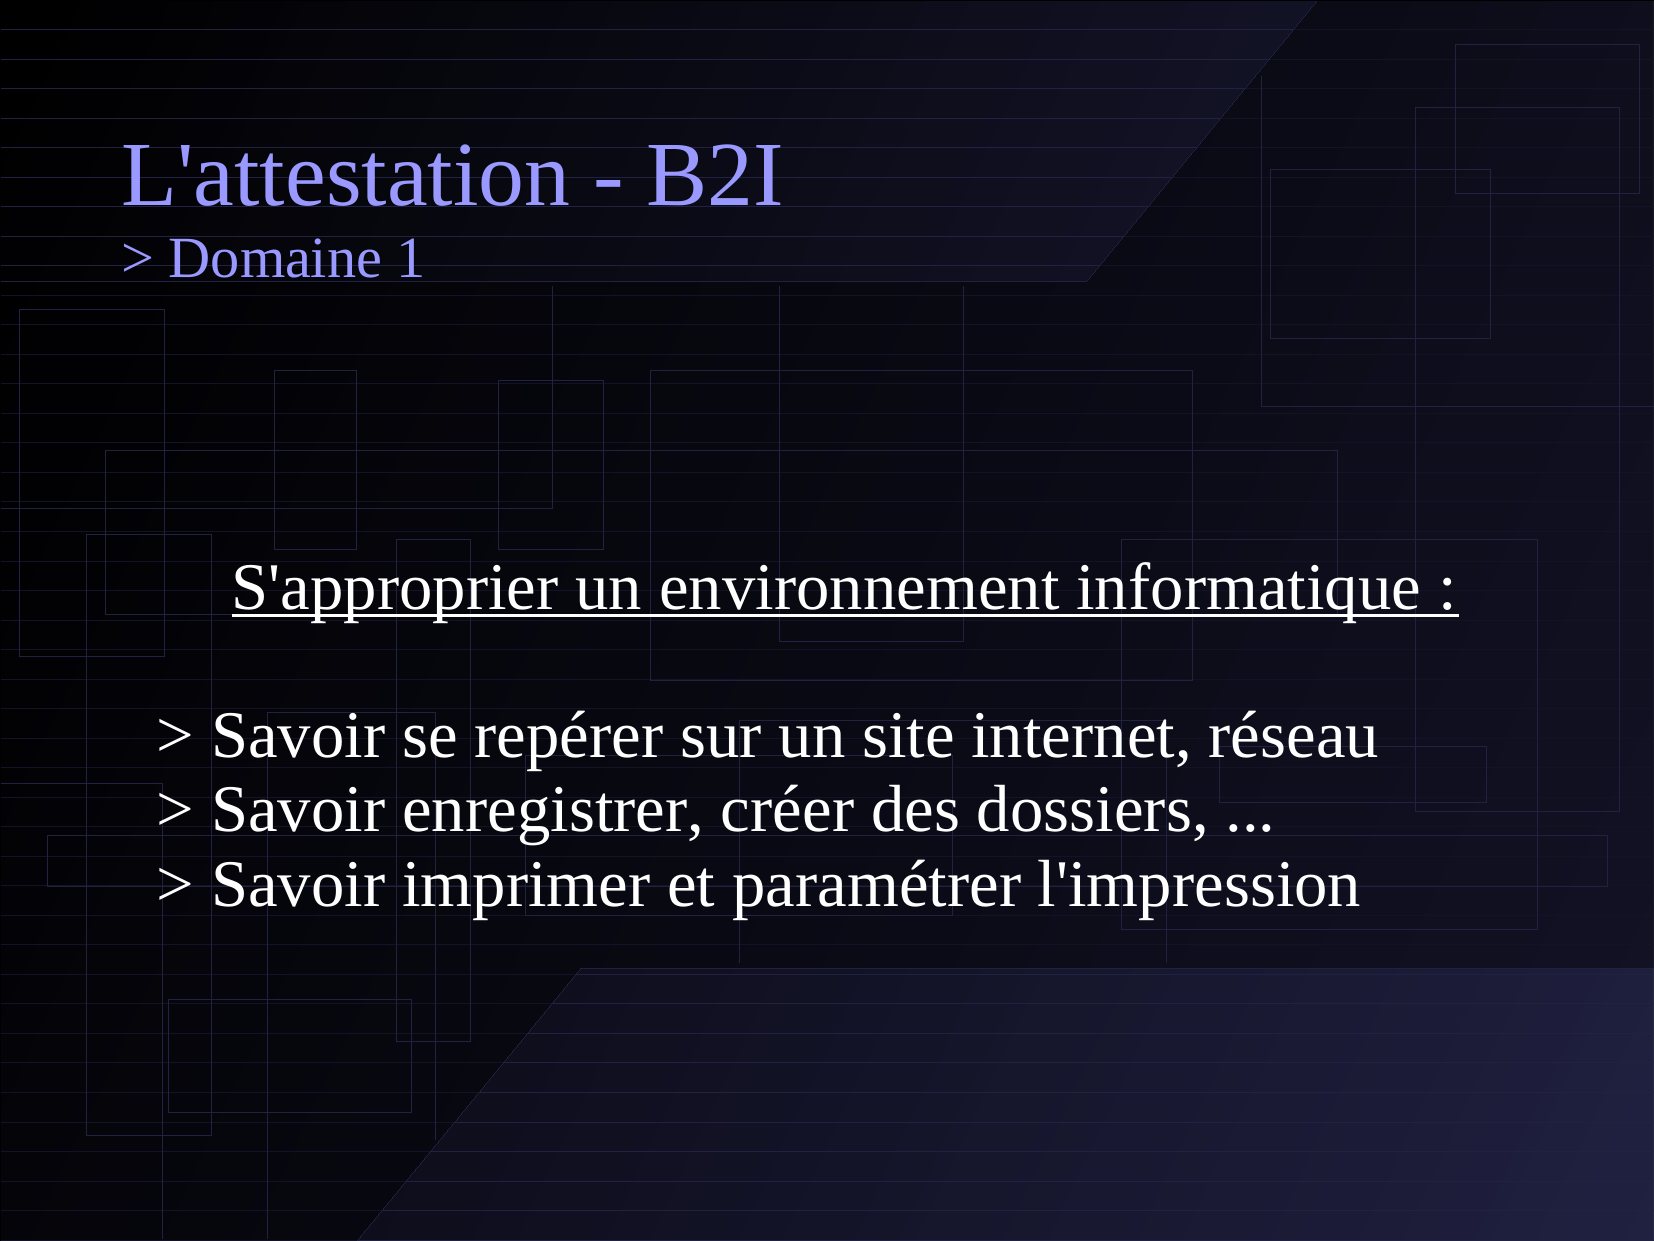

# L'attestation - B2I > Domaine 1
S'approprier un environnement informatique :
> Savoir se repérer sur un site internet, réseau
> Savoir enregistrer, créer des dossiers, ...
> Savoir imprimer et paramétrer l'impression